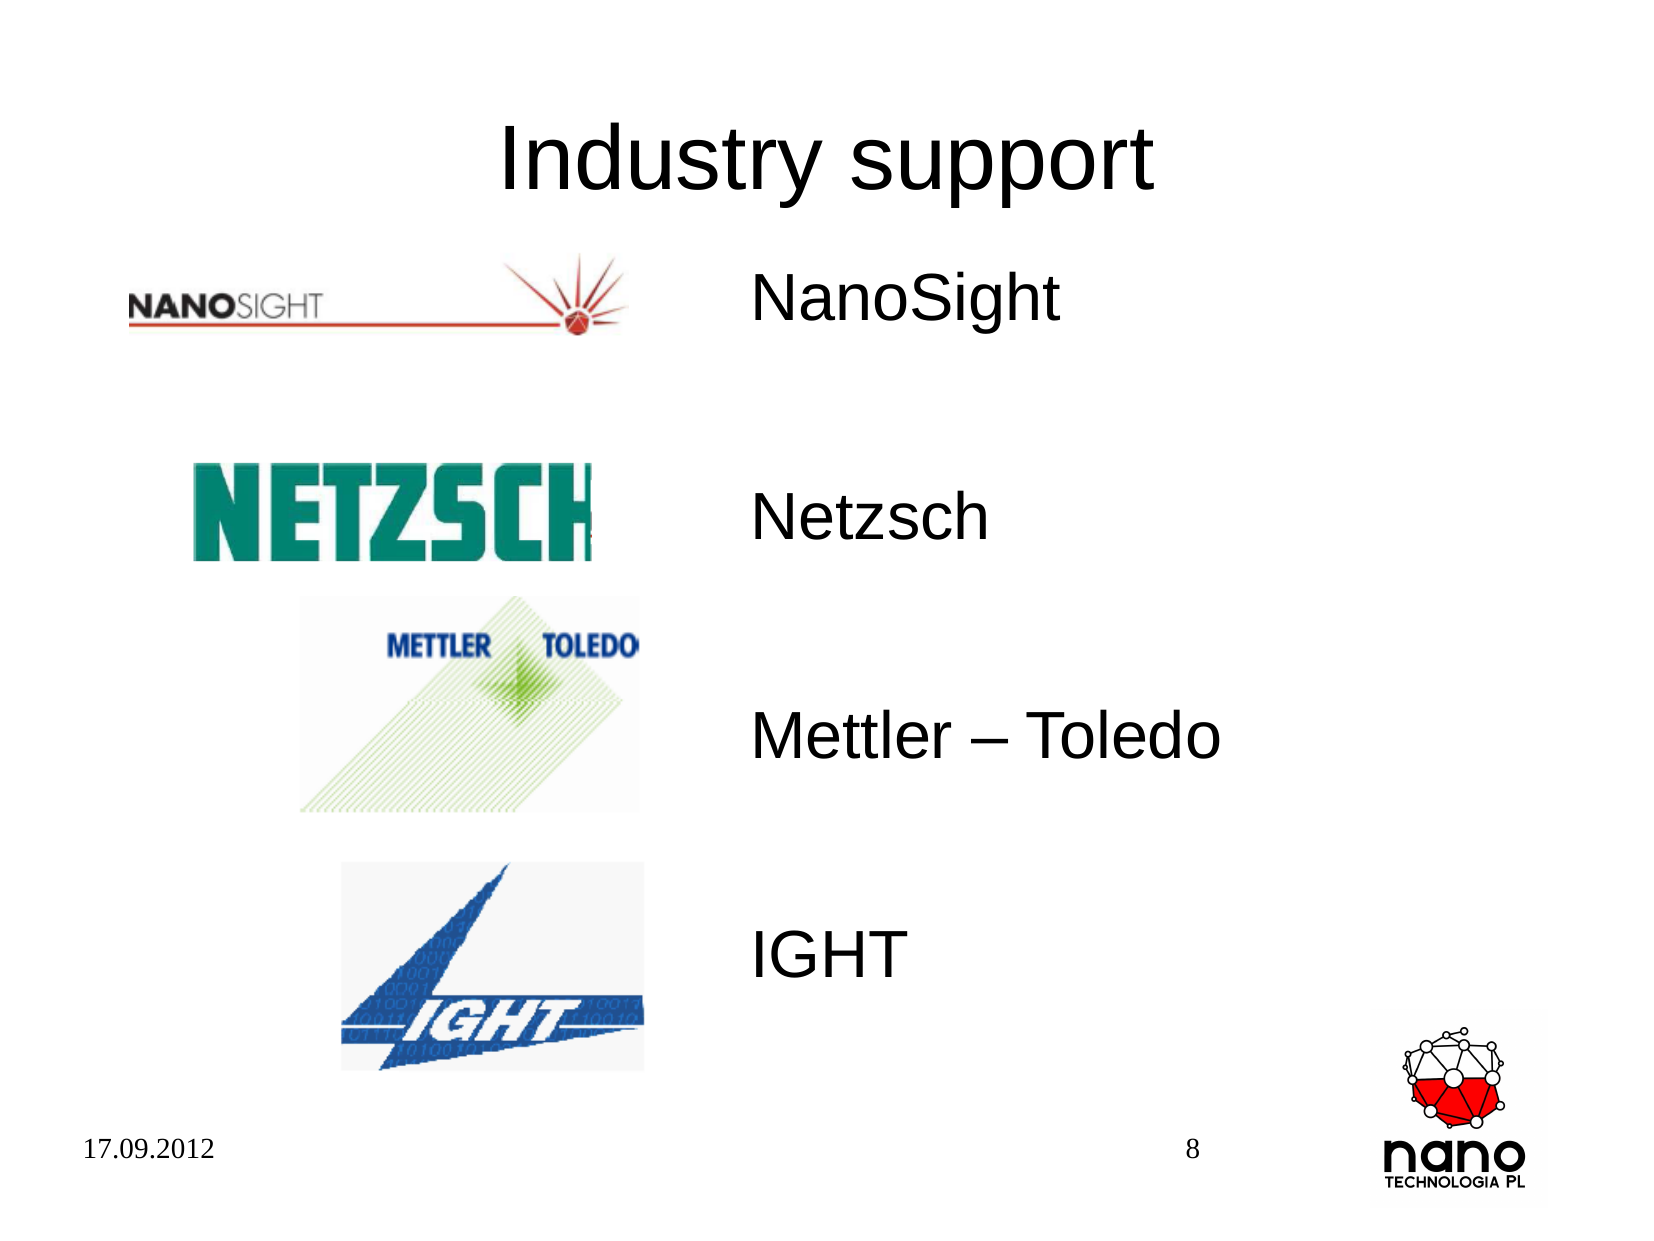

# Industry support
NanoSight
Netzsch
Mettler – Toledo
IGHT
17.09.2012